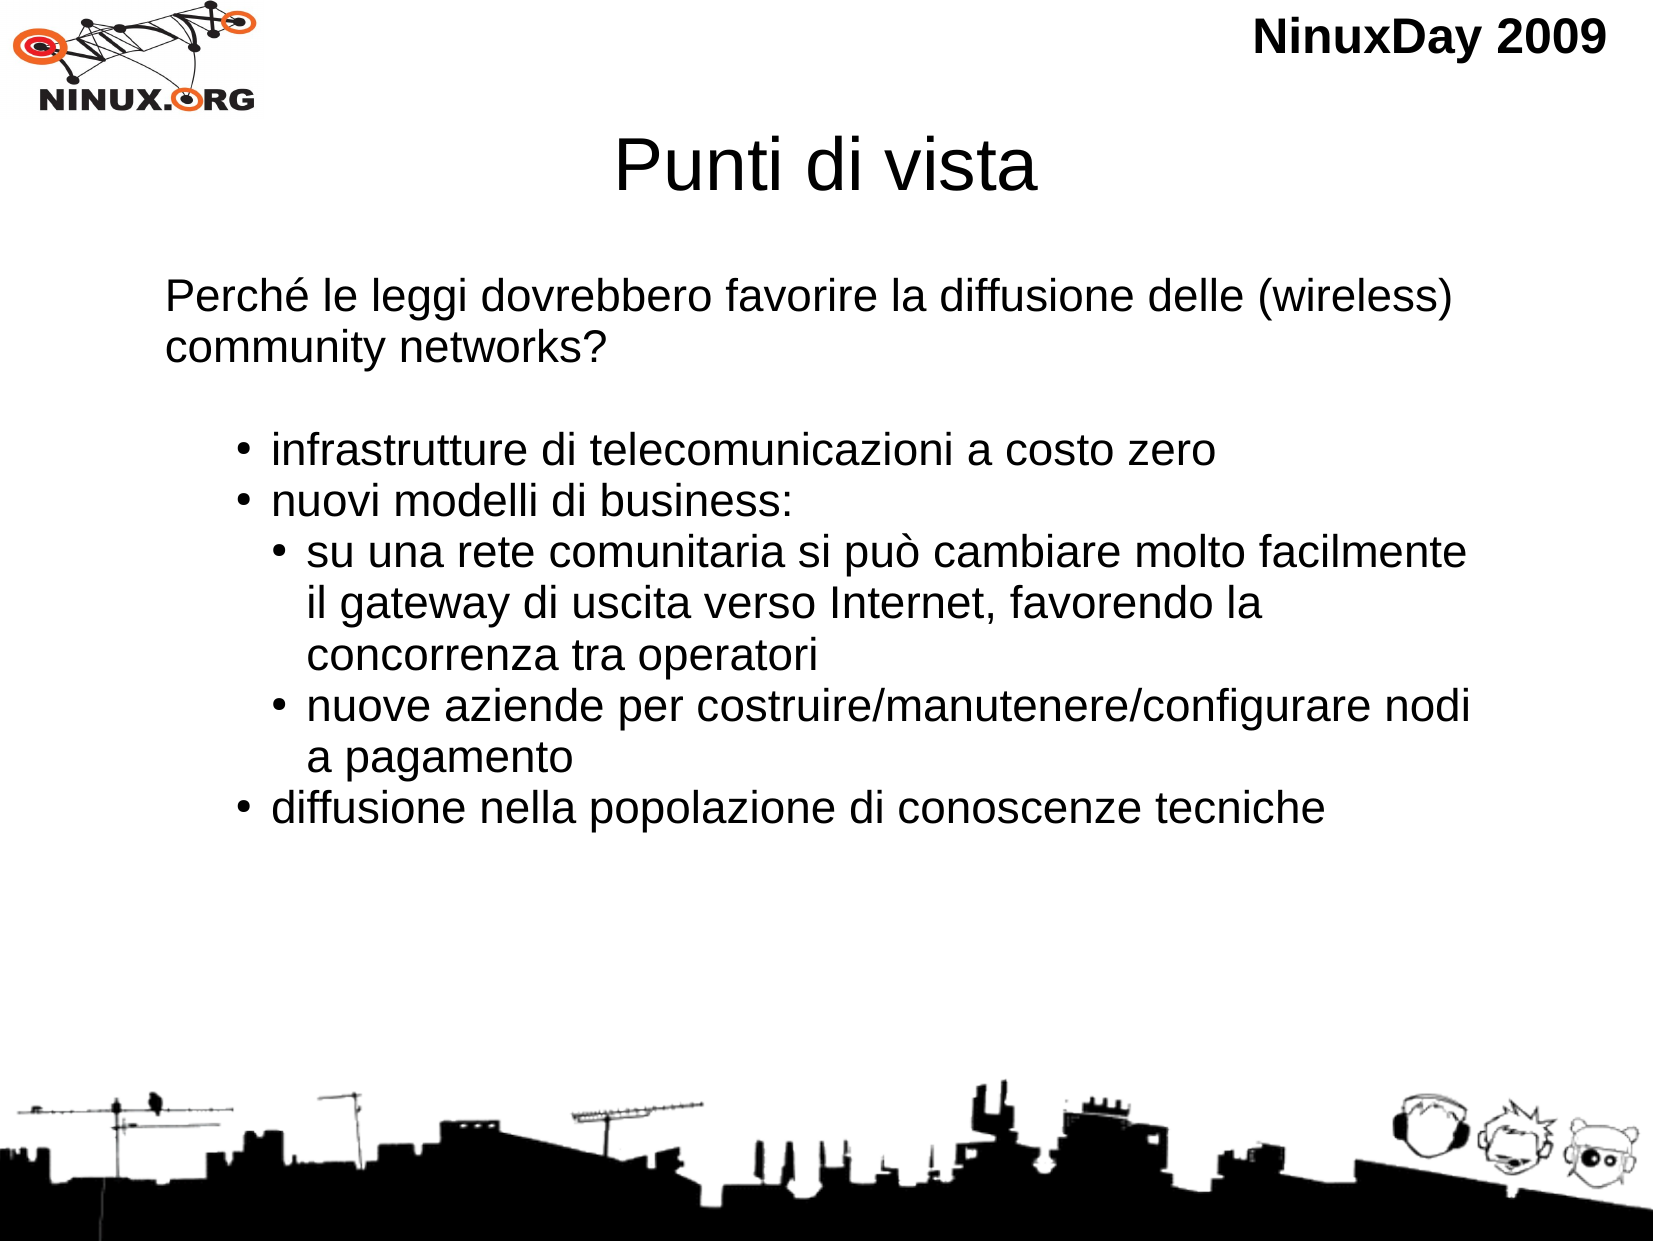

NinuxDay 2009
# Punti di vista
Perché le leggi dovrebbero favorire la diffusione delle (wireless) community networks?
infrastrutture di telecomunicazioni a costo zero
nuovi modelli di business:
su una rete comunitaria si può cambiare molto facilmente il gateway di uscita verso Internet, favorendo la concorrenza tra operatori
nuove aziende per costruire/manutenere/configurare nodi a pagamento
diffusione nella popolazione di conoscenze tecniche